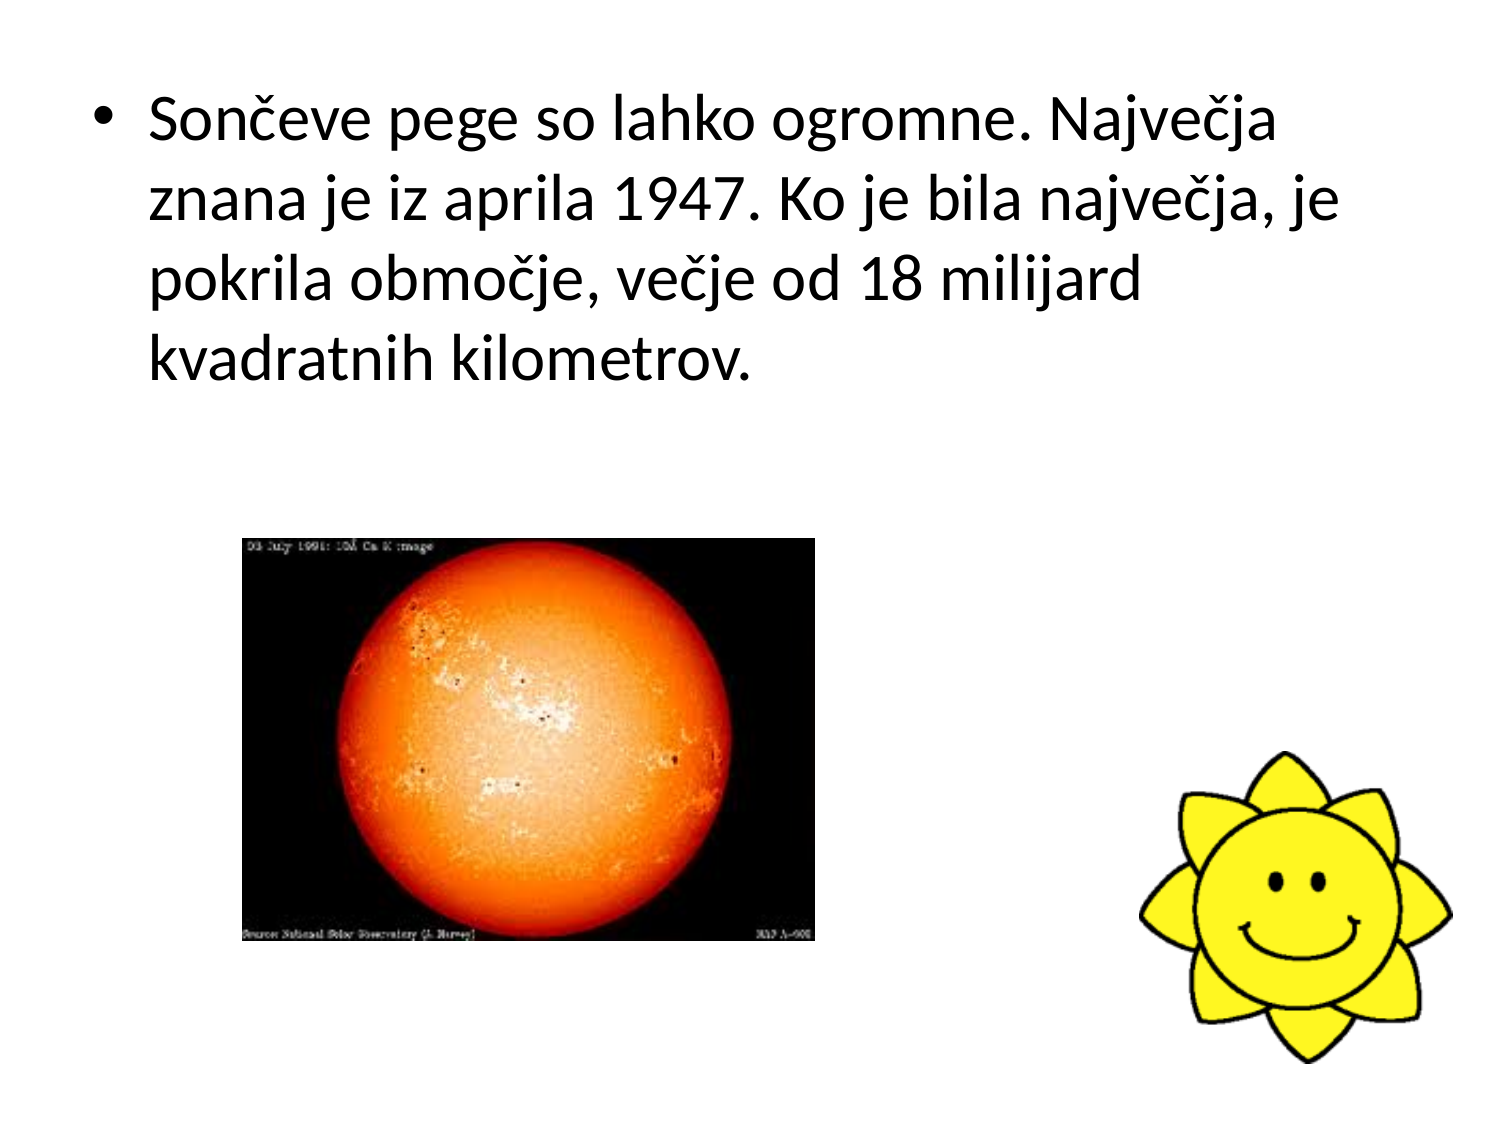

# Sončeve pege so lahko ogromne. Največja znana je iz aprila 1947. Ko je bila največja, je pokrila območje, večje od 18 milijard kvadratnih kilometrov.